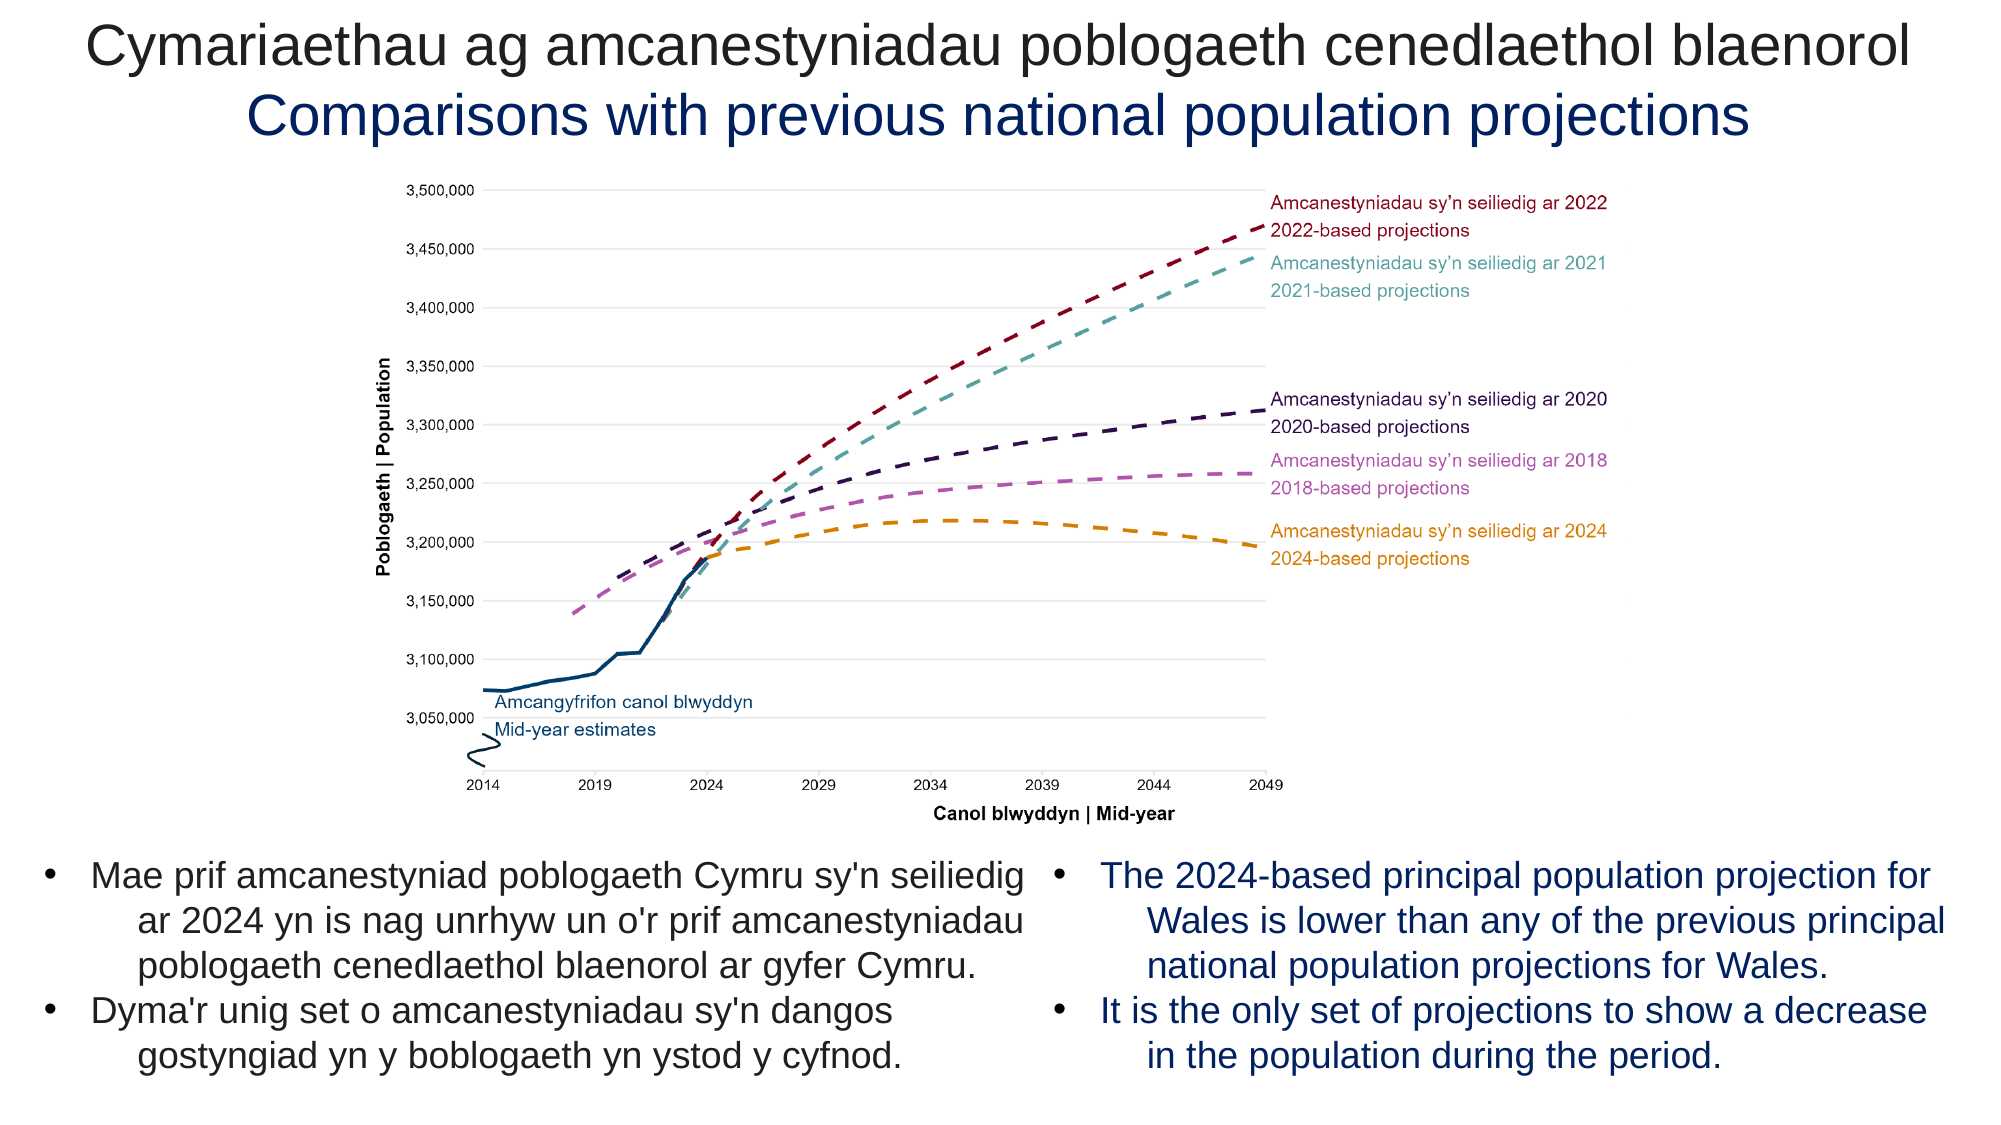

Cymariaethau ag amcanestyniadau poblogaeth cenedlaethol blaenorol
Comparisons with previous national population projections
Mae prif amcanestyniad poblogaeth Cymru sy'n seiliedig ar 2024 yn is nag unrhyw un o'r prif amcanestyniadau poblogaeth cenedlaethol blaenorol ar gyfer Cymru.
Dyma'r unig set o amcanestyniadau sy'n dangos gostyngiad yn y boblogaeth yn ystod y cyfnod.
The 2024-based principal population projection for Wales is lower than any of the previous principal national population projections for Wales.
It is the only set of projections to show a decrease in the population during the period.